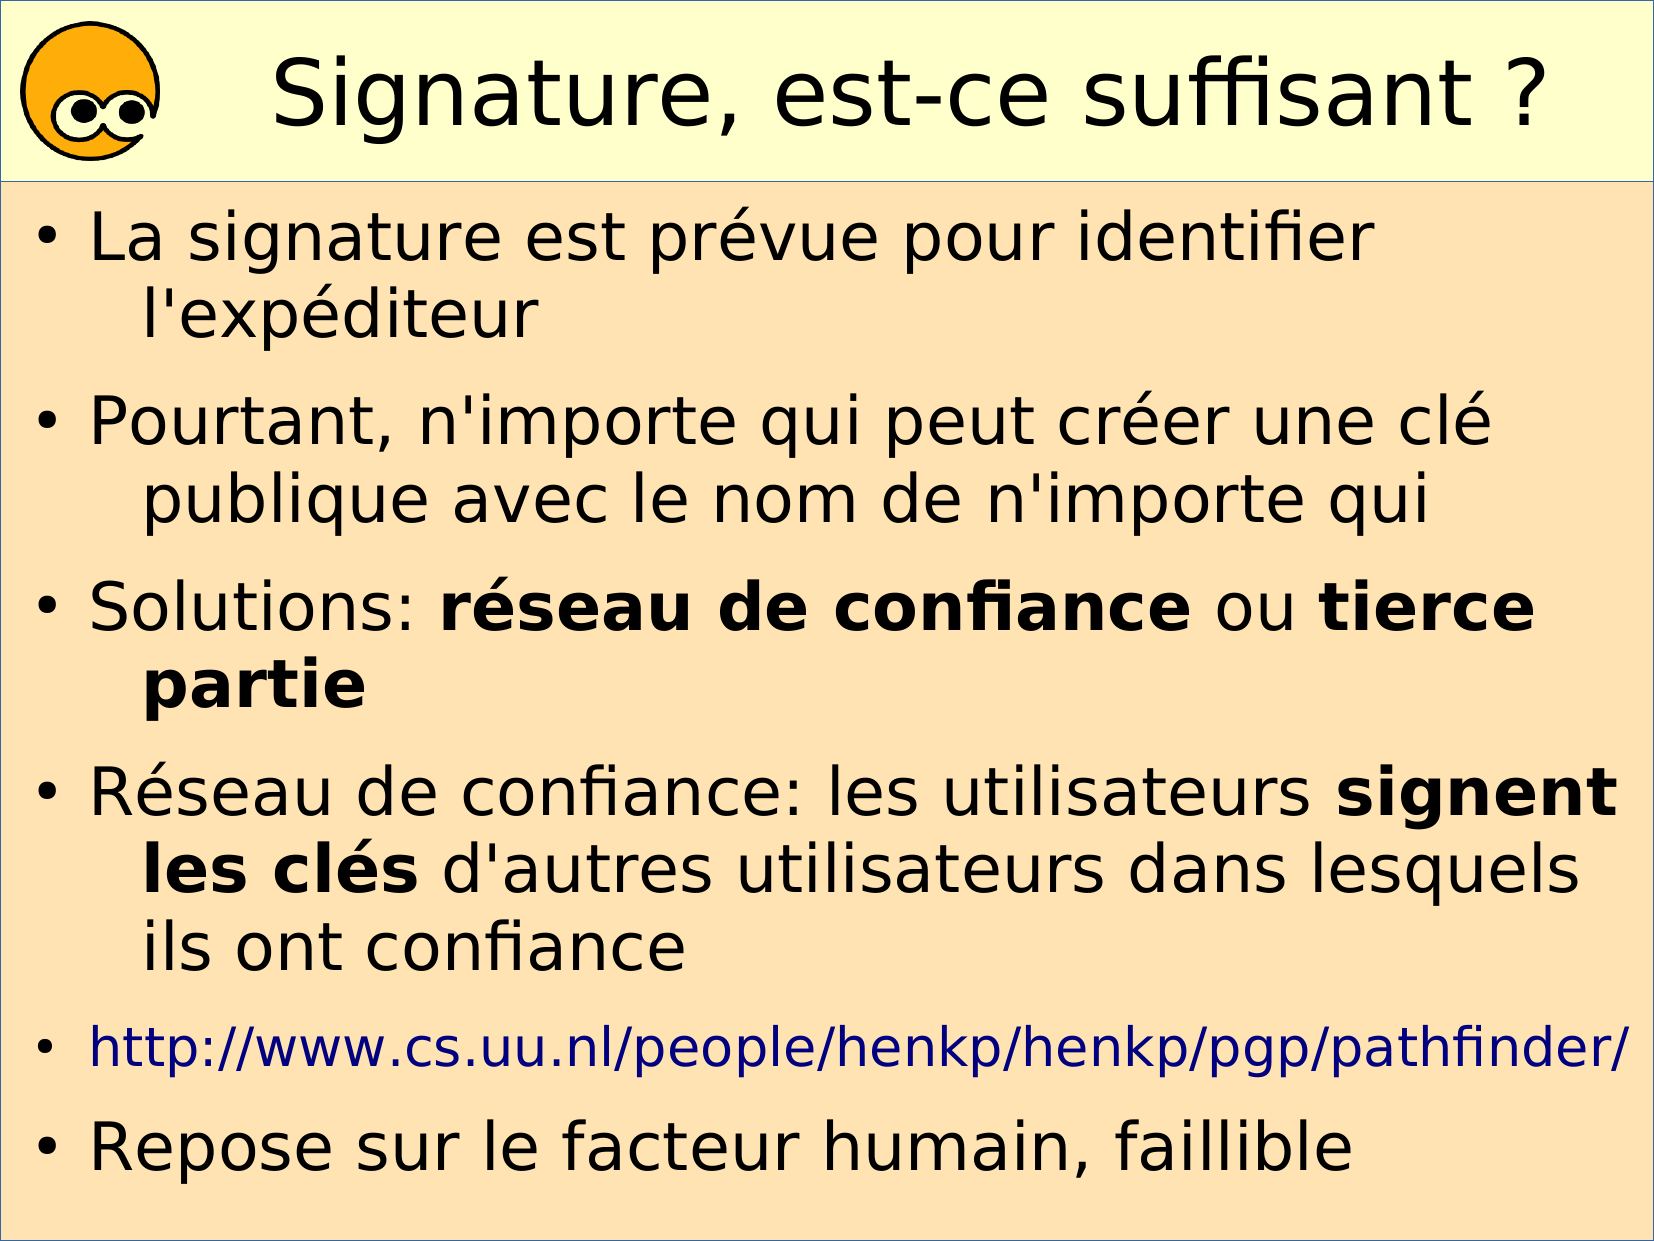

# Signature, est-ce suffisant ?
La signature est prévue pour identifier l'expéditeur
Pourtant, n'importe qui peut créer une clé publique avec le nom de n'importe qui
Solutions: réseau de confiance ou tierce partie
Réseau de confiance: les utilisateurs signent les clés d'autres utilisateurs dans lesquels ils ont confiance
http://www.cs.uu.nl/people/henkp/henkp/pgp/pathfinder/
Repose sur le facteur humain, faillible